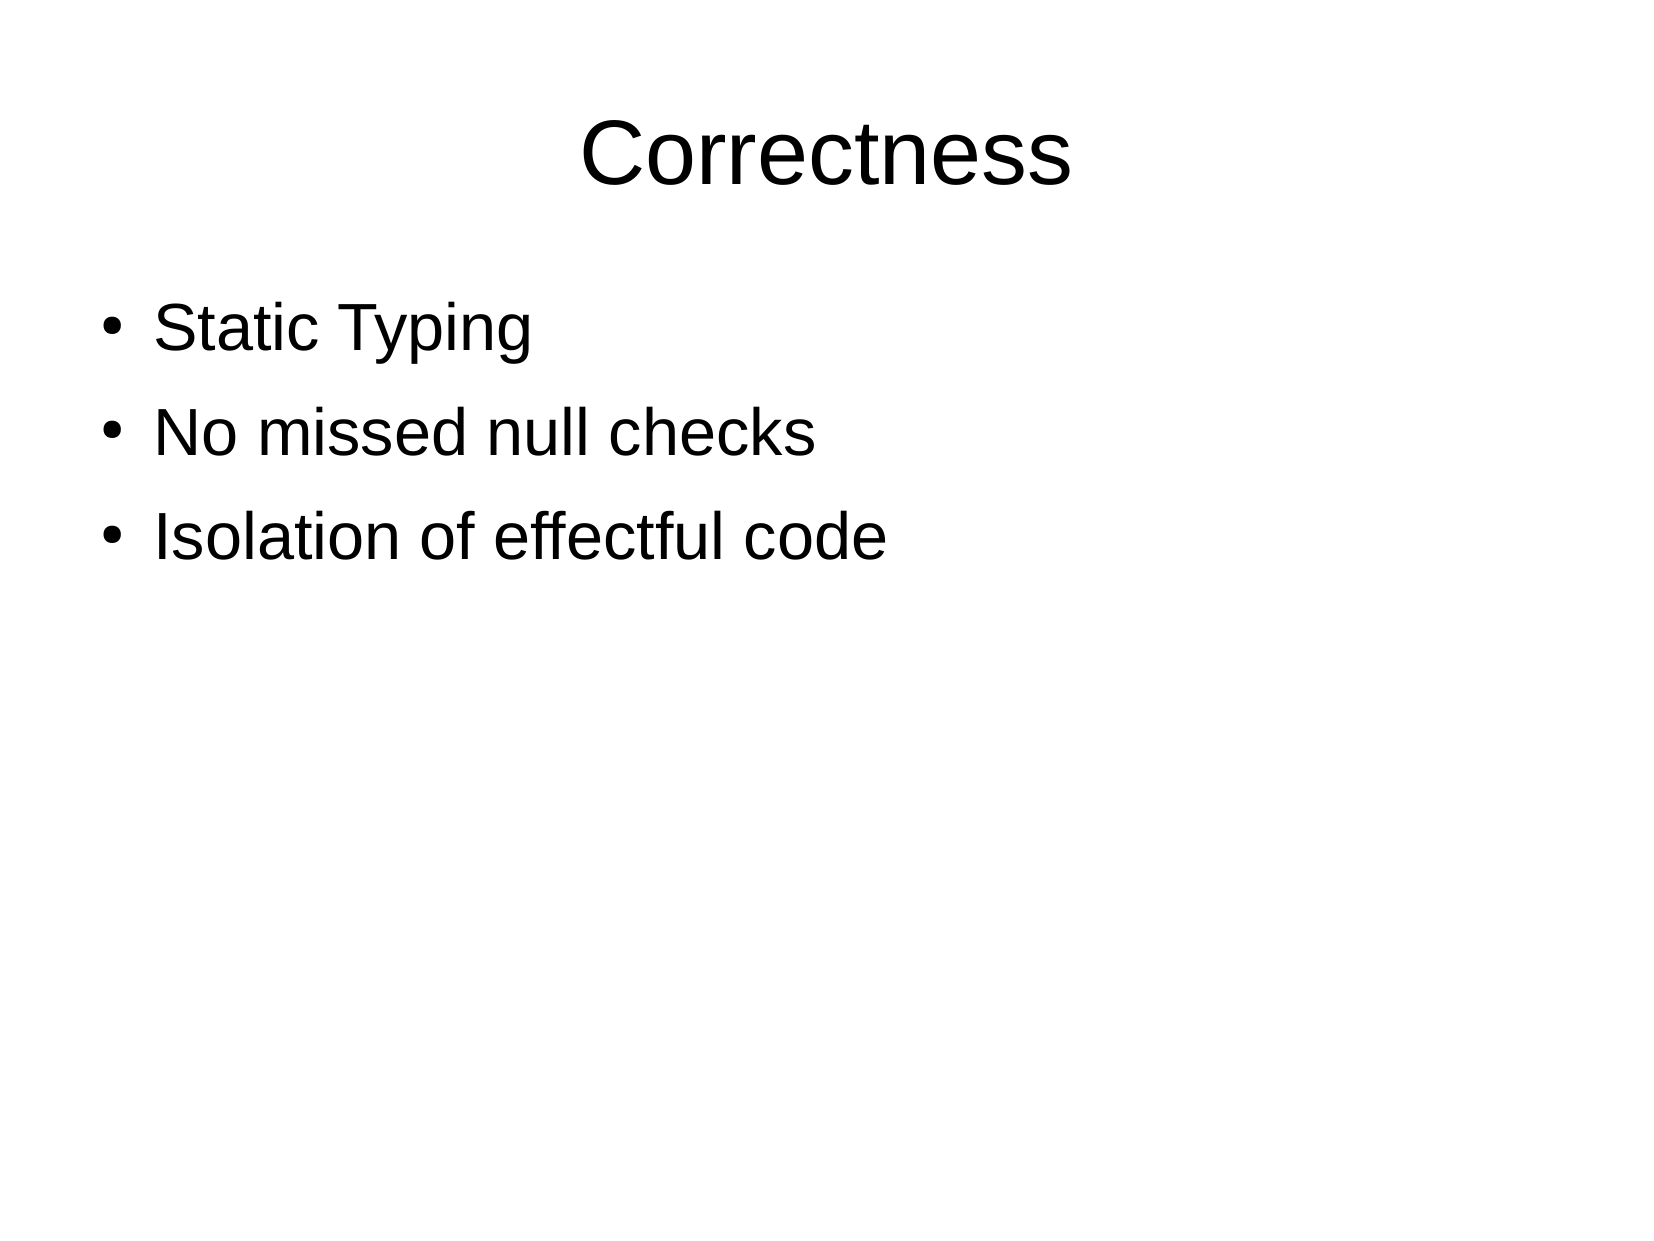

# Correctness
Static Typing
No missed null checks
Isolation of effectful code